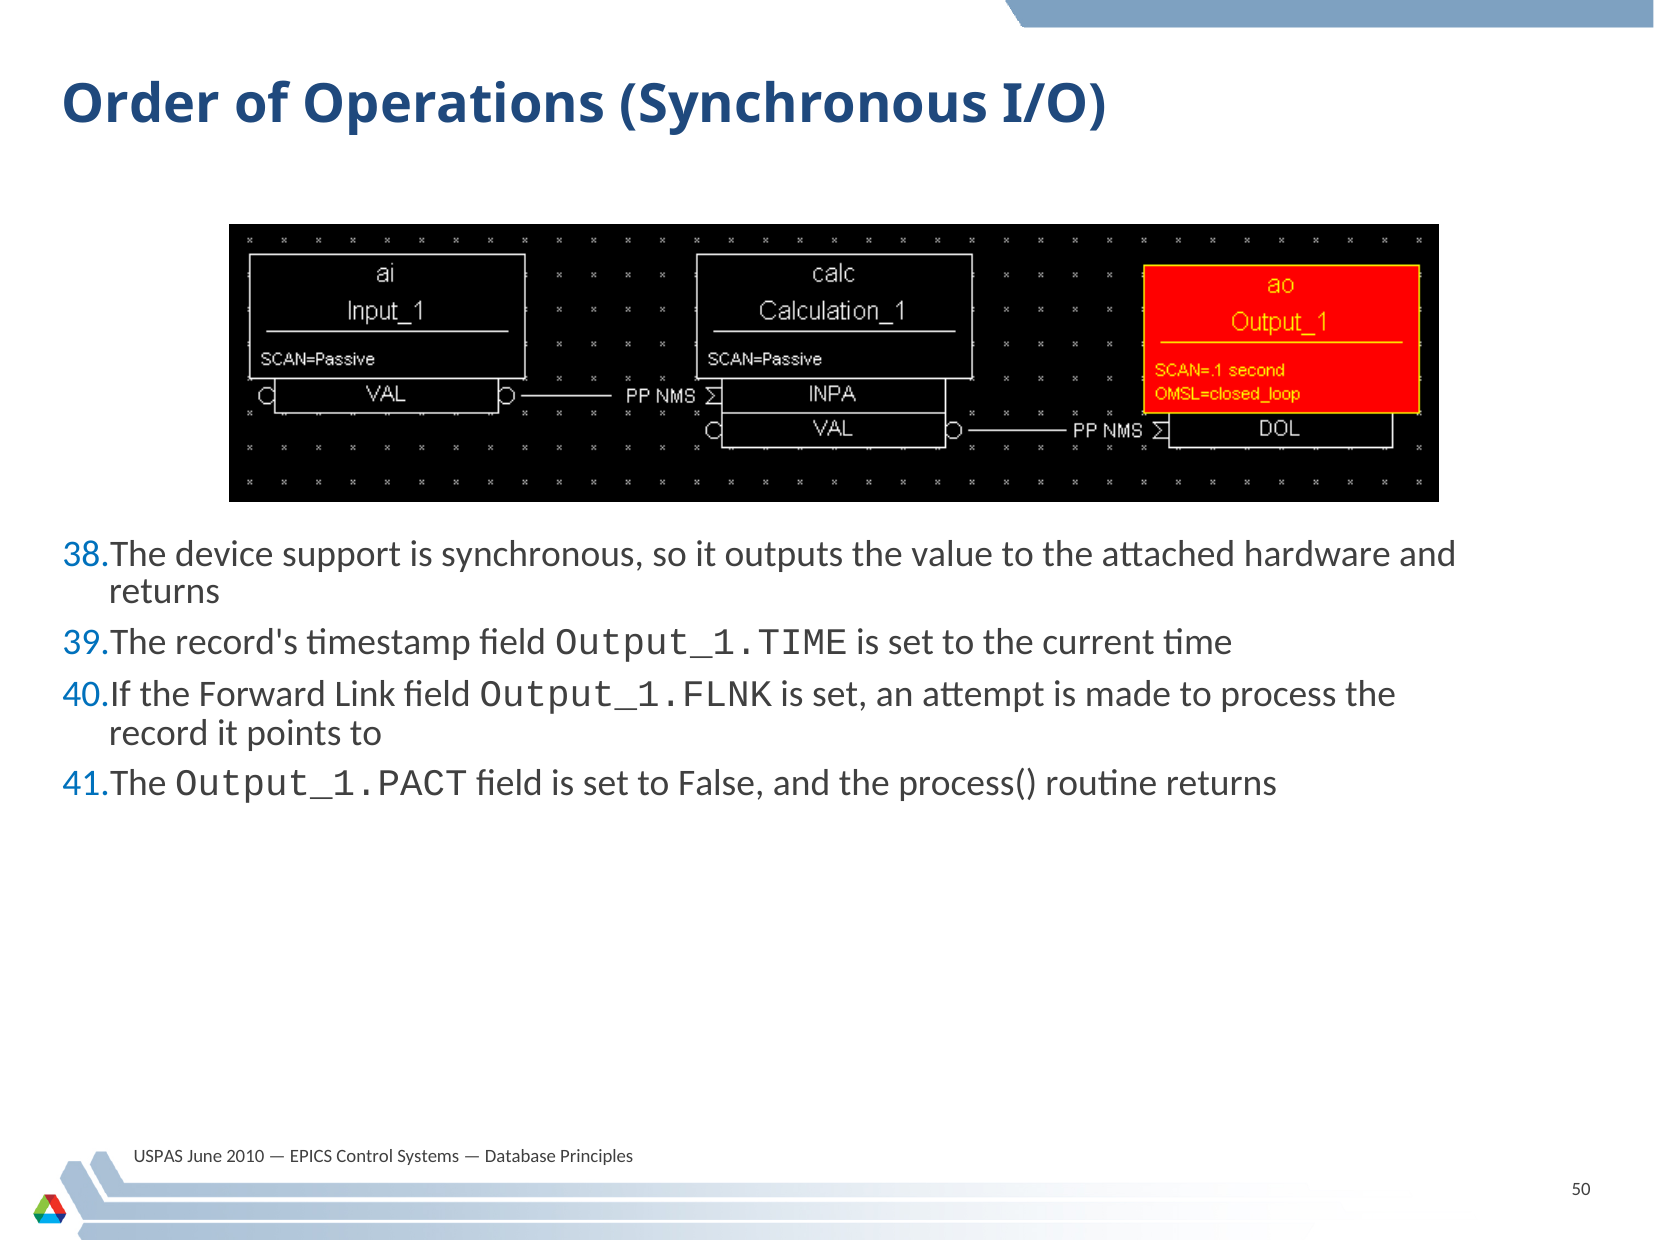

# Order of Operations (Synchronous I/O)
The device support is synchronous, so it outputs the value to the attached hardware and returns
The record's timestamp field Output_1.TIME is set to the current time
If the Forward Link field Output_1.FLNK is set, an attempt is made to process the record it points to
The Output_1.PACT field is set to False, and the process() routine returns
USPAS June 2010 — EPICS Control Systems — Database Principles
50